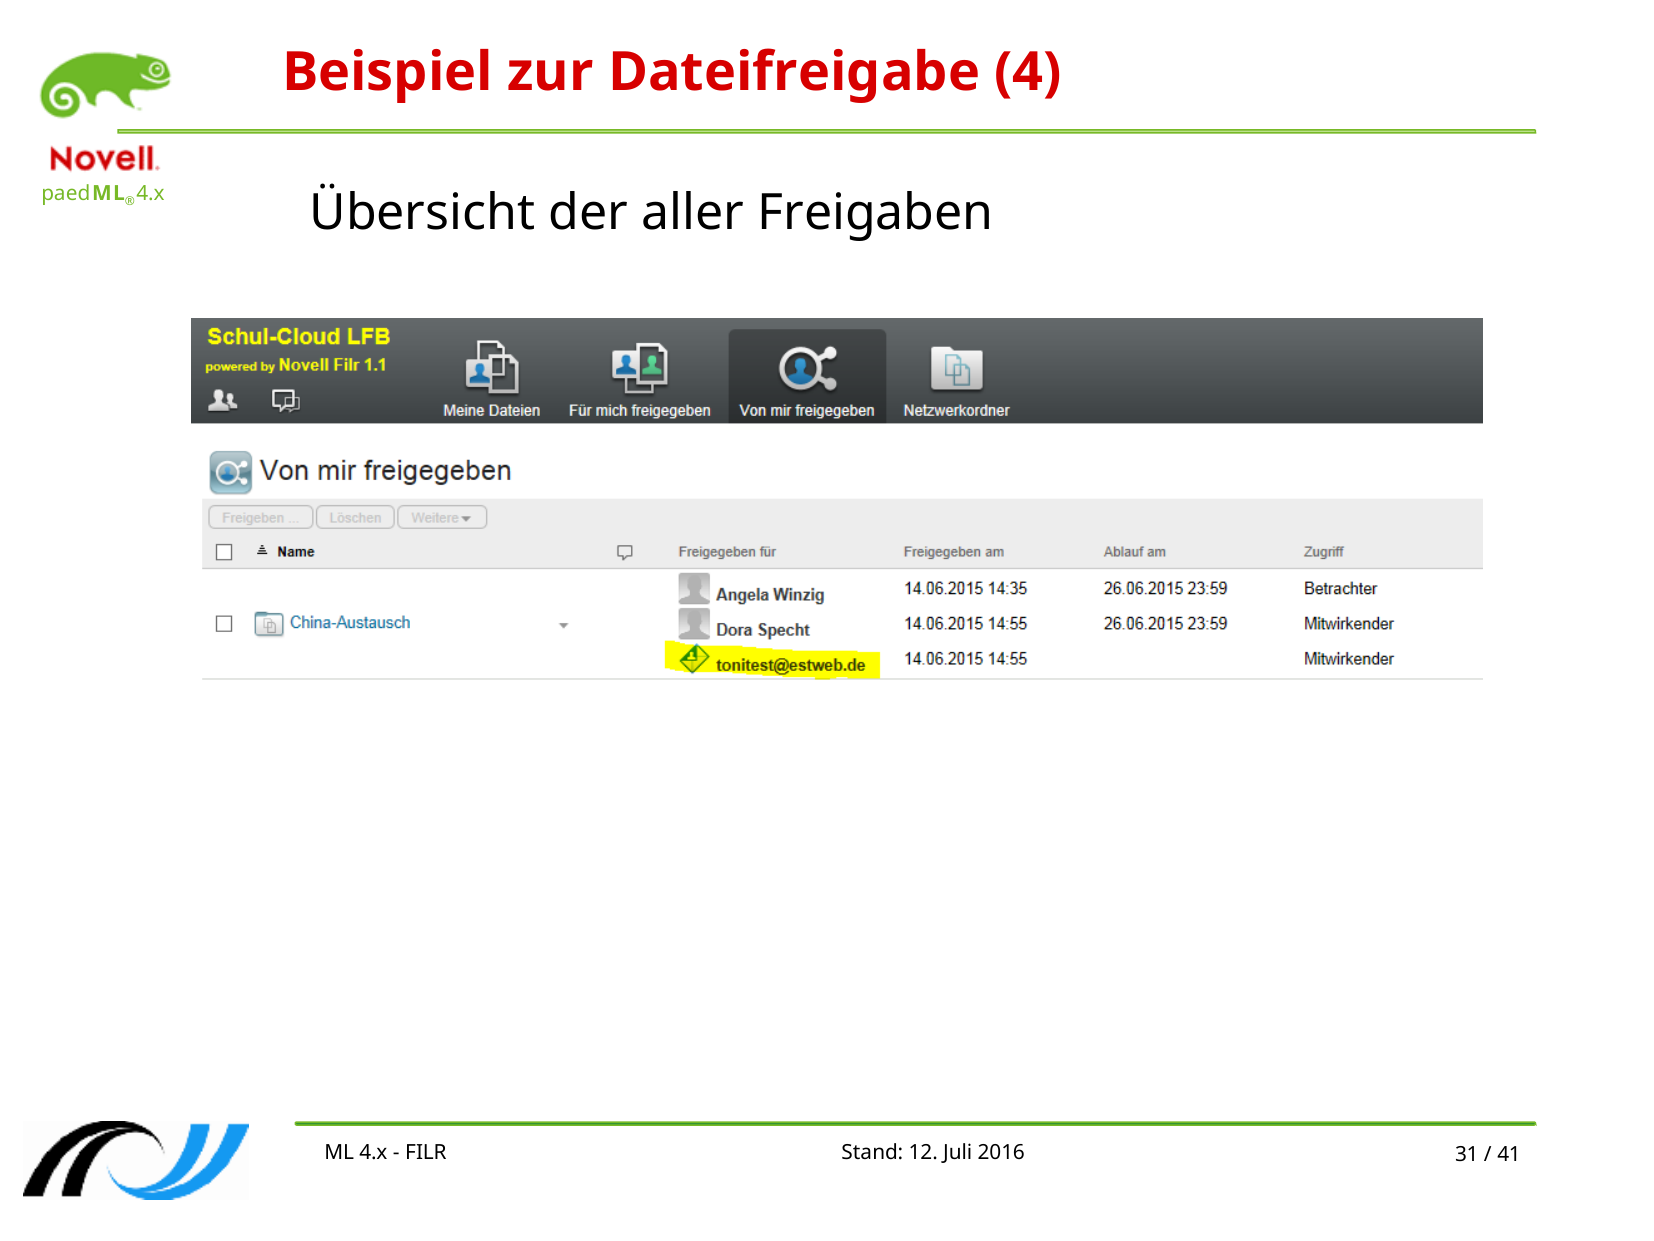

# Beispiel zur Dateifreigabe (4)
Übersicht der aller Freigaben
ML 4.x - FILR
12. Juli 2016
31